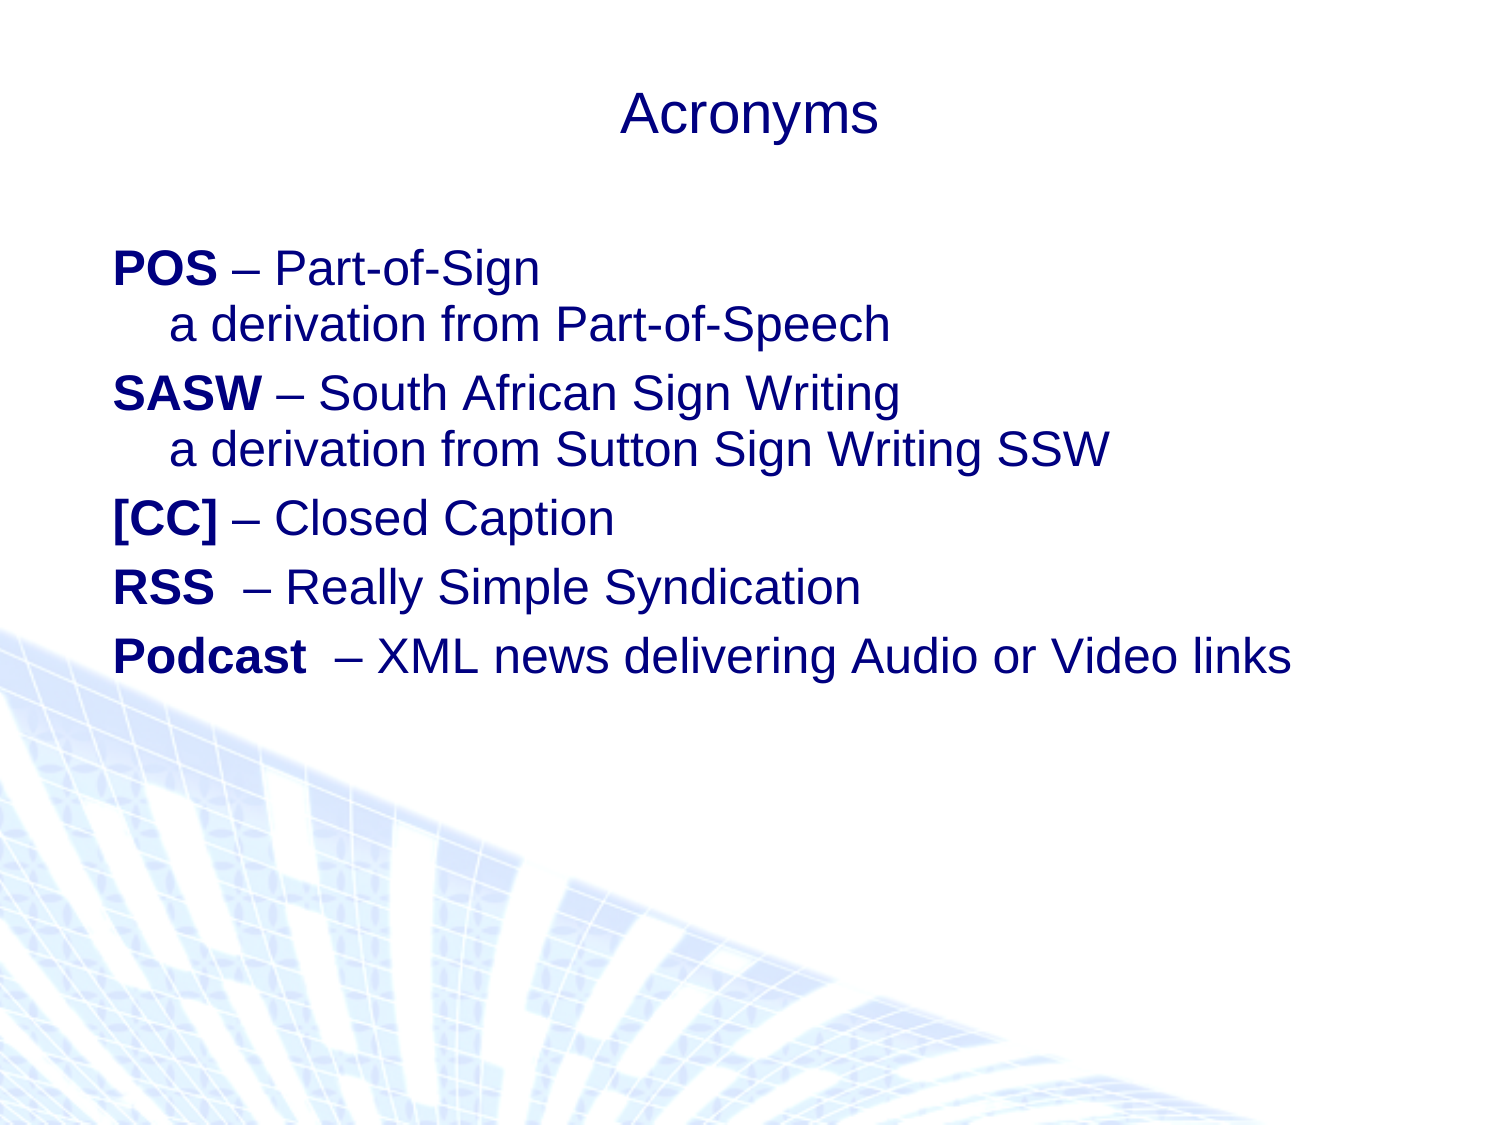

# Acronyms
POS – Part-of-Sign
a derivation from Part-of-Speech
SASW – South African Sign Writing
a derivation from Sutton Sign Writing SSW
[CC] – Closed Caption
RSS – Really Simple Syndication
Podcast – XML news delivering Audio or Video links